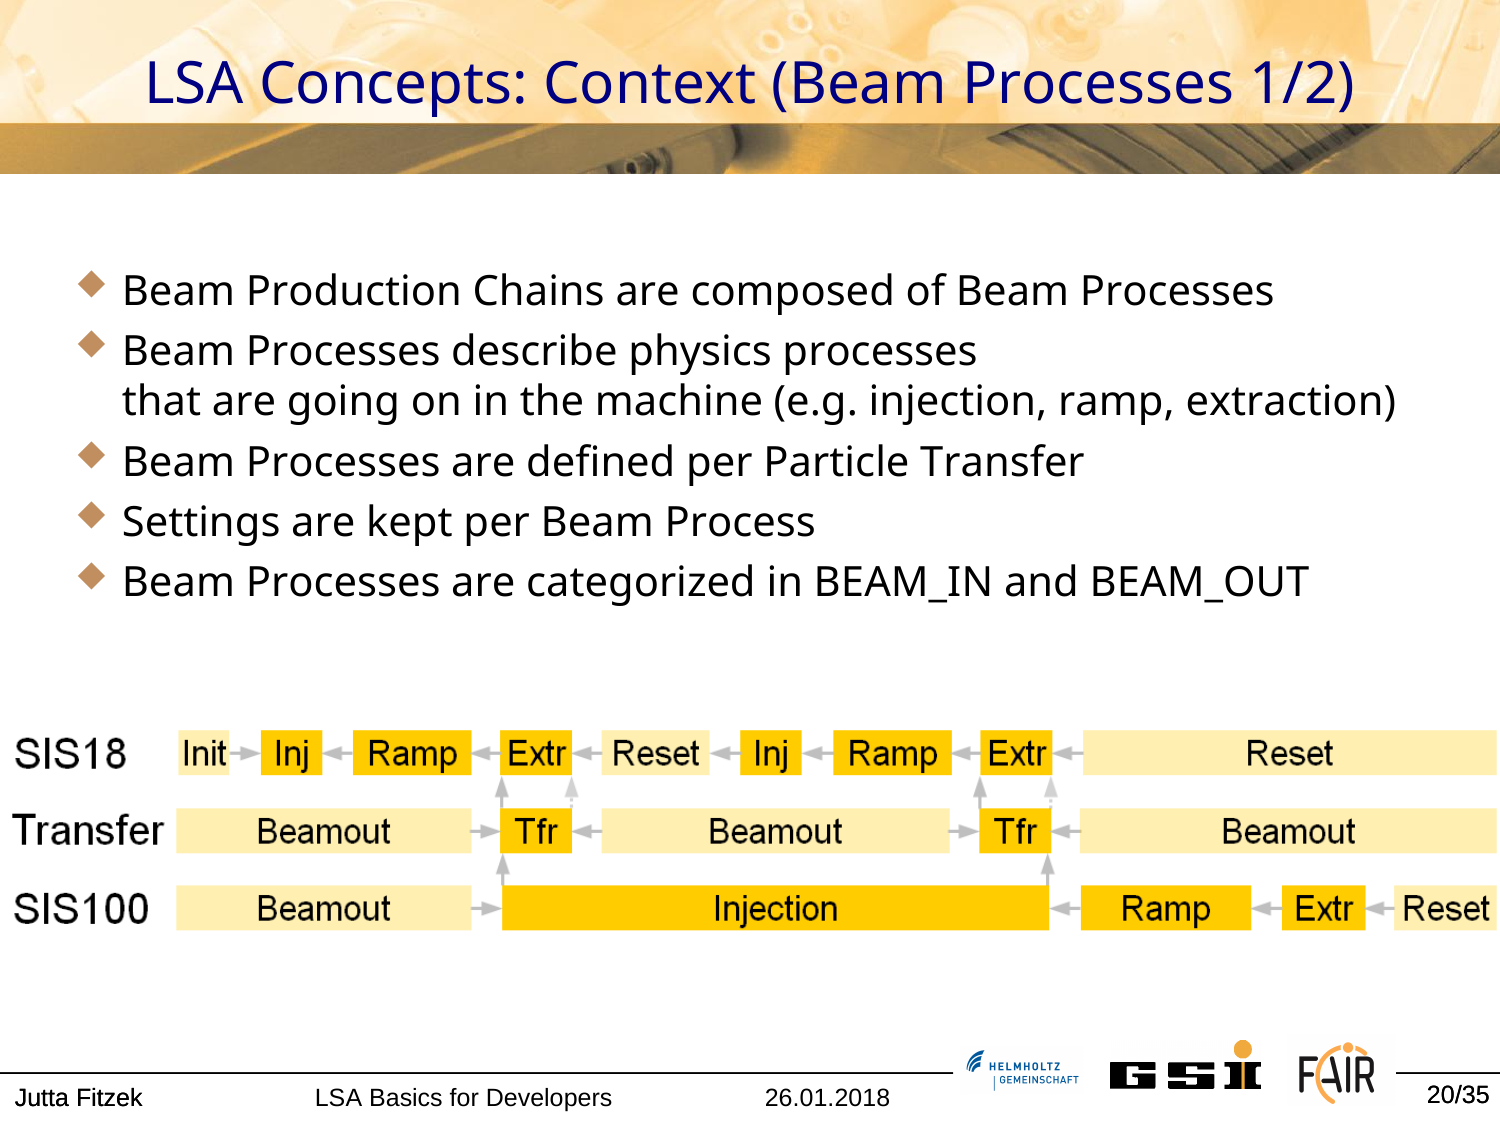

# LSA Concepts: Context (Beam Processes 1/2)
Beam Production Chains are composed of Beam Processes
Beam Processes describe physics processes
that are going on in the machine (e.g. injection, ramp, extraction)
Beam Processes are defined per Particle Transfer
Settings are kept per Beam Process
Beam Processes are categorized in BEAM_IN and BEAM_OUT
20